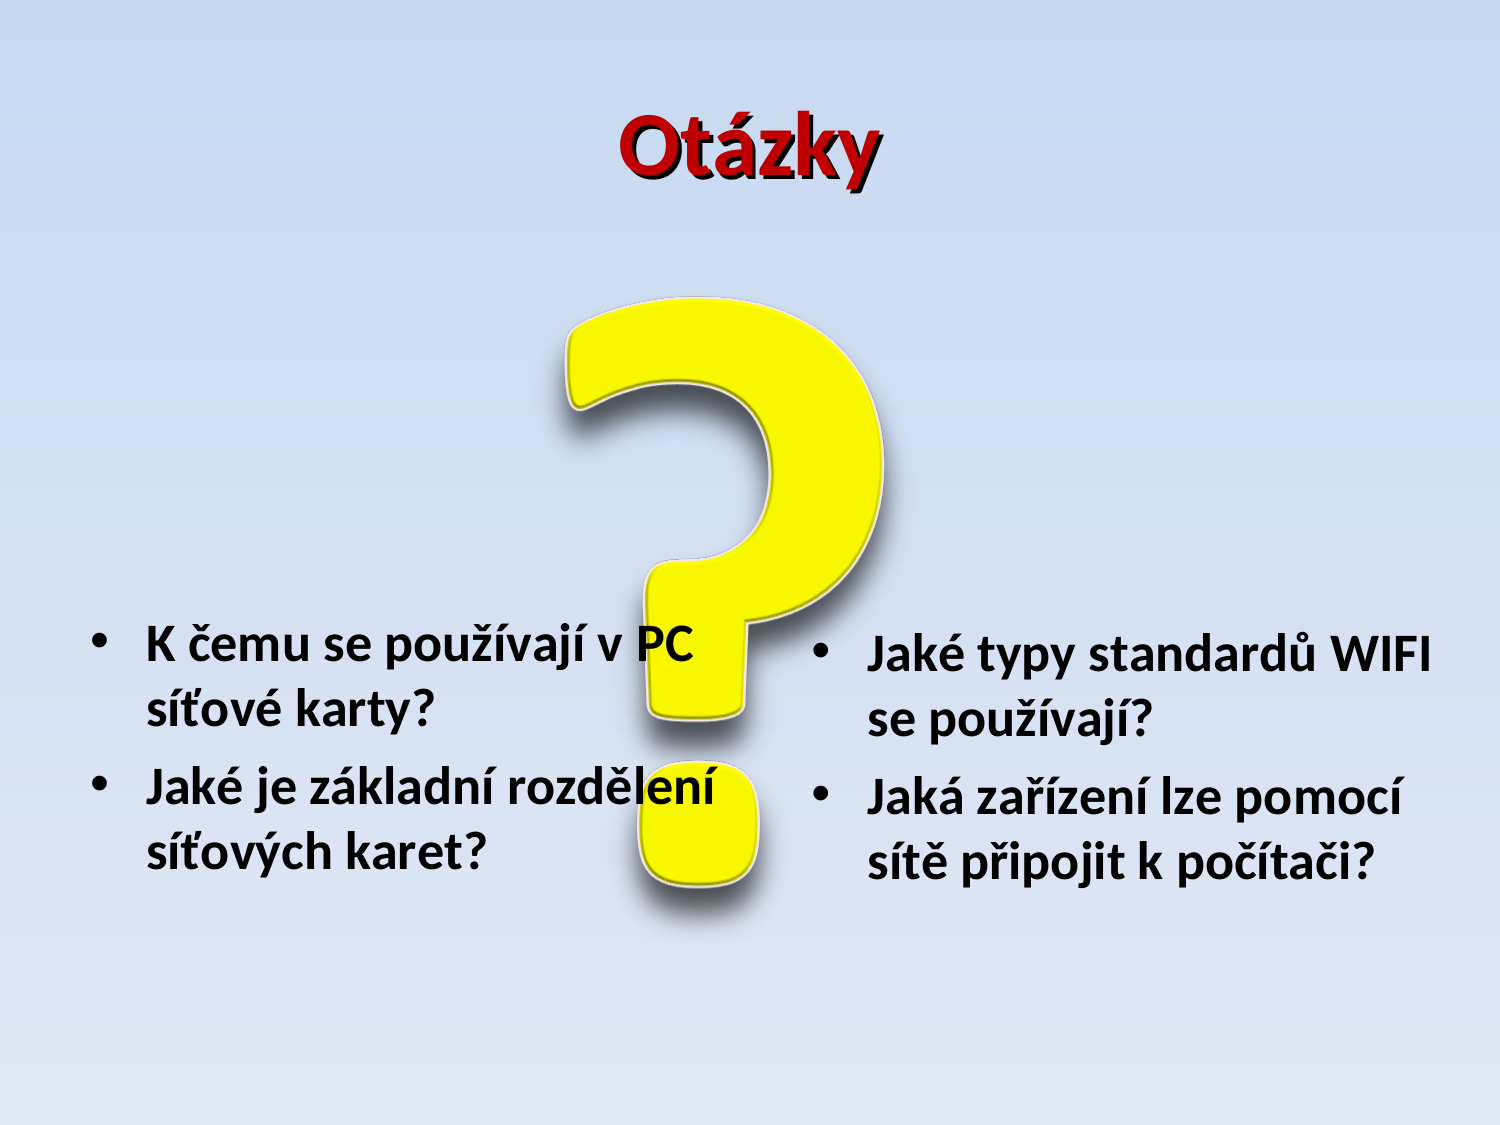

# Otázky
K čemu se používají v PC síťové karty?
Jaké je základní rozdělení síťových karet?
Jaké typy standardů WIFI se používají?
Jaká zařízení lze pomocí sítě připojit k počítači?